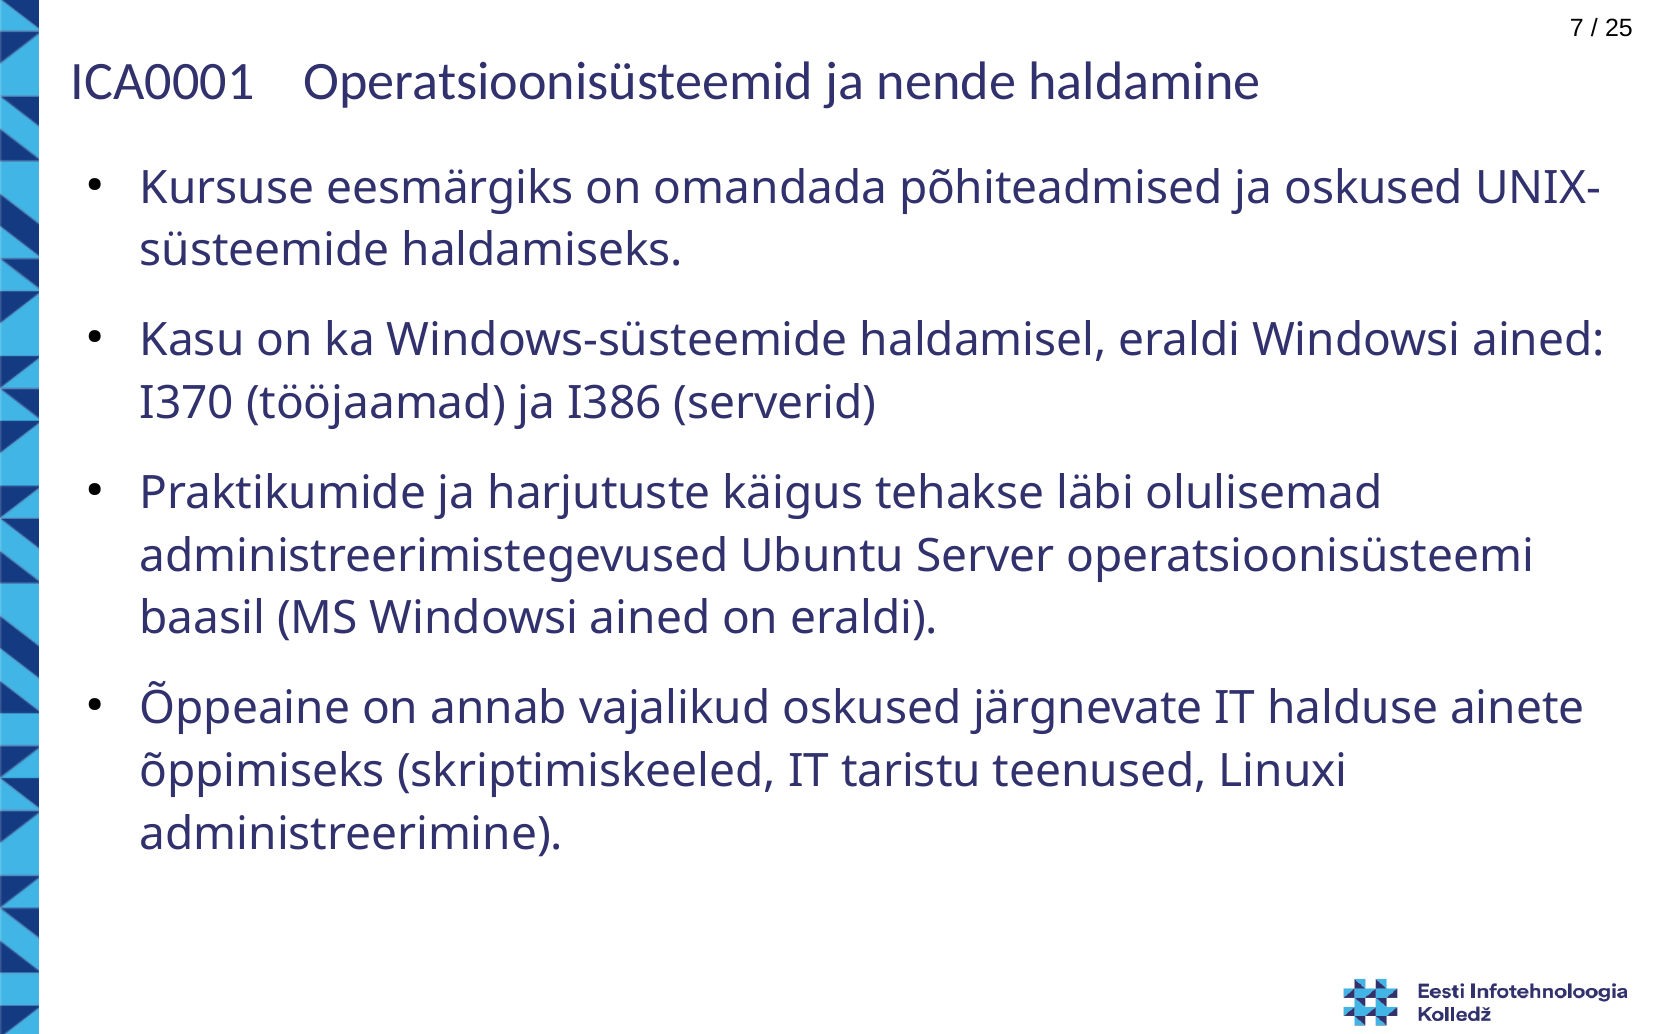

# ICA0001 Operatsioonisüsteemid ja nende haldamine
Kursuse eesmärgiks on omandada põhiteadmised ja oskused UNIX-süsteemide haldamiseks.
Kasu on ka Windows-süsteemide haldamisel, eraldi Windowsi ained: I370 (tööjaamad) ja I386 (serverid)
Praktikumide ja harjutuste käigus tehakse läbi olulisemad administreerimistegevused Ubuntu Server operatsioonisüsteemi baasil (MS Windowsi ained on eraldi).
Õppeaine on annab vajalikud oskused järgnevate IT halduse ainete õppimiseks (skriptimiskeeled, IT taristu teenused, Linuxi administreerimine).